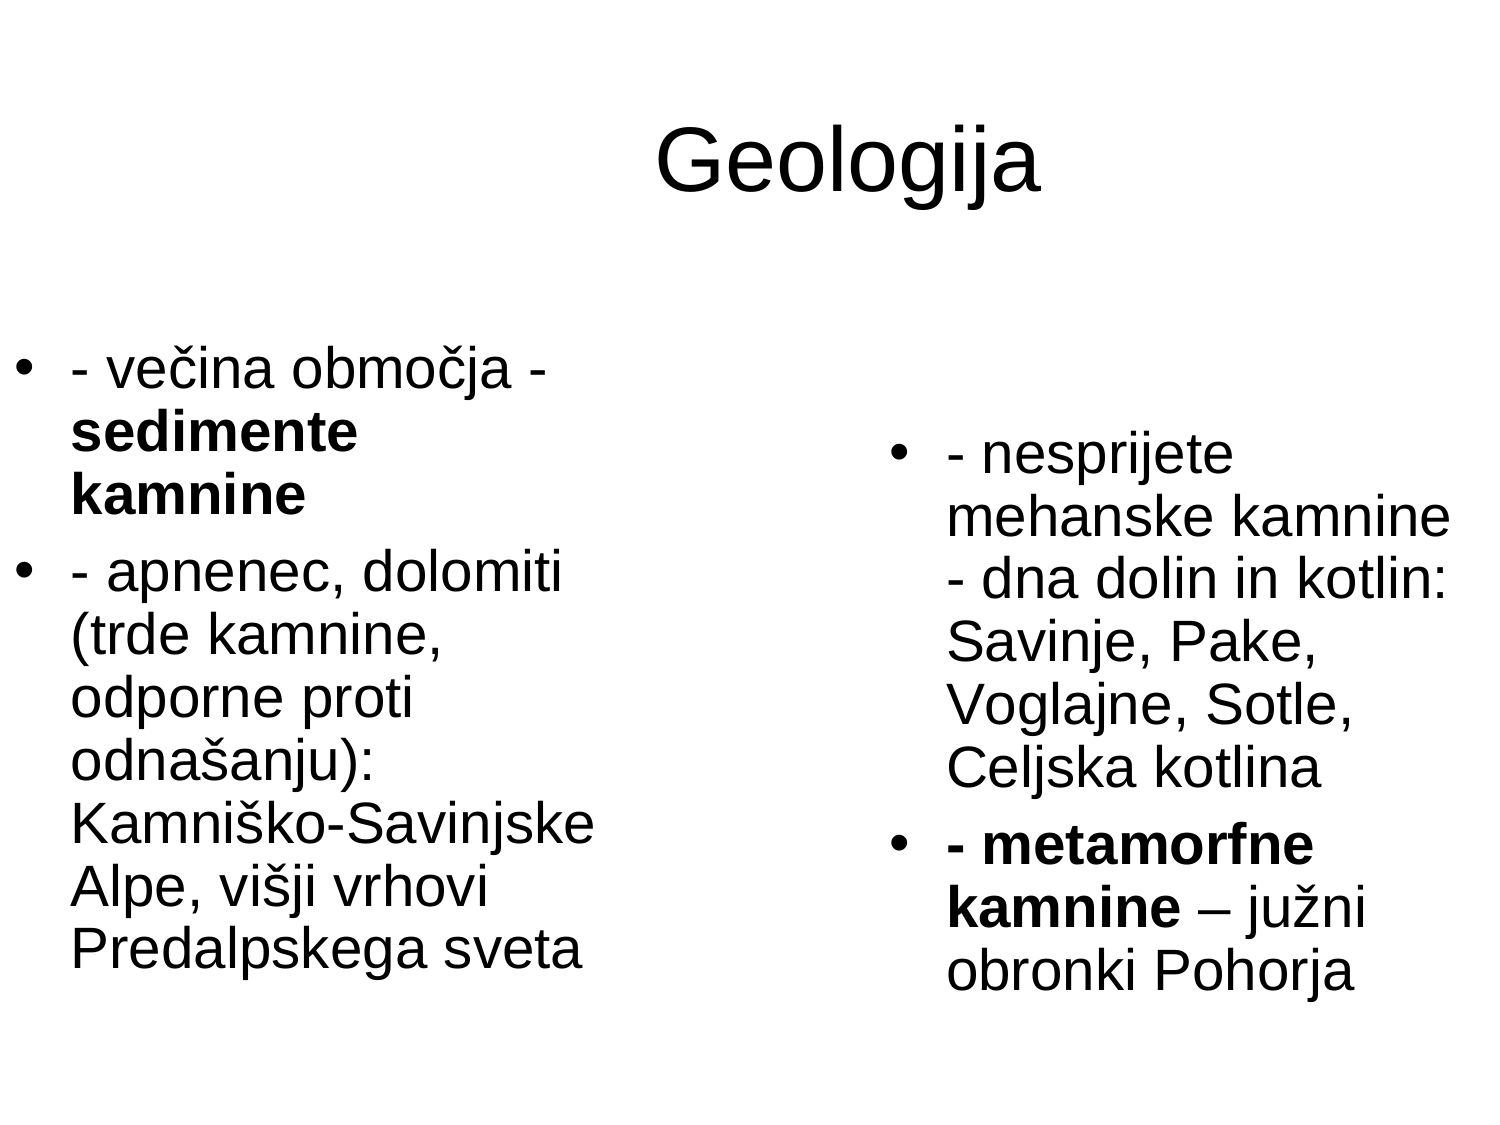

# Geologija
- večina območja - sedimente kamnine
- apnenec, dolomiti (trde kamnine, odporne proti odnašanju): Kamniško-Savinjske Alpe, višji vrhovi Predalpskega sveta
- nesprijete mehanske kamnine - dna dolin in kotlin: Savinje, Pake, Voglajne, Sotle, Celjska kotlina
- metamorfne kamnine – južni obronki Pohorja